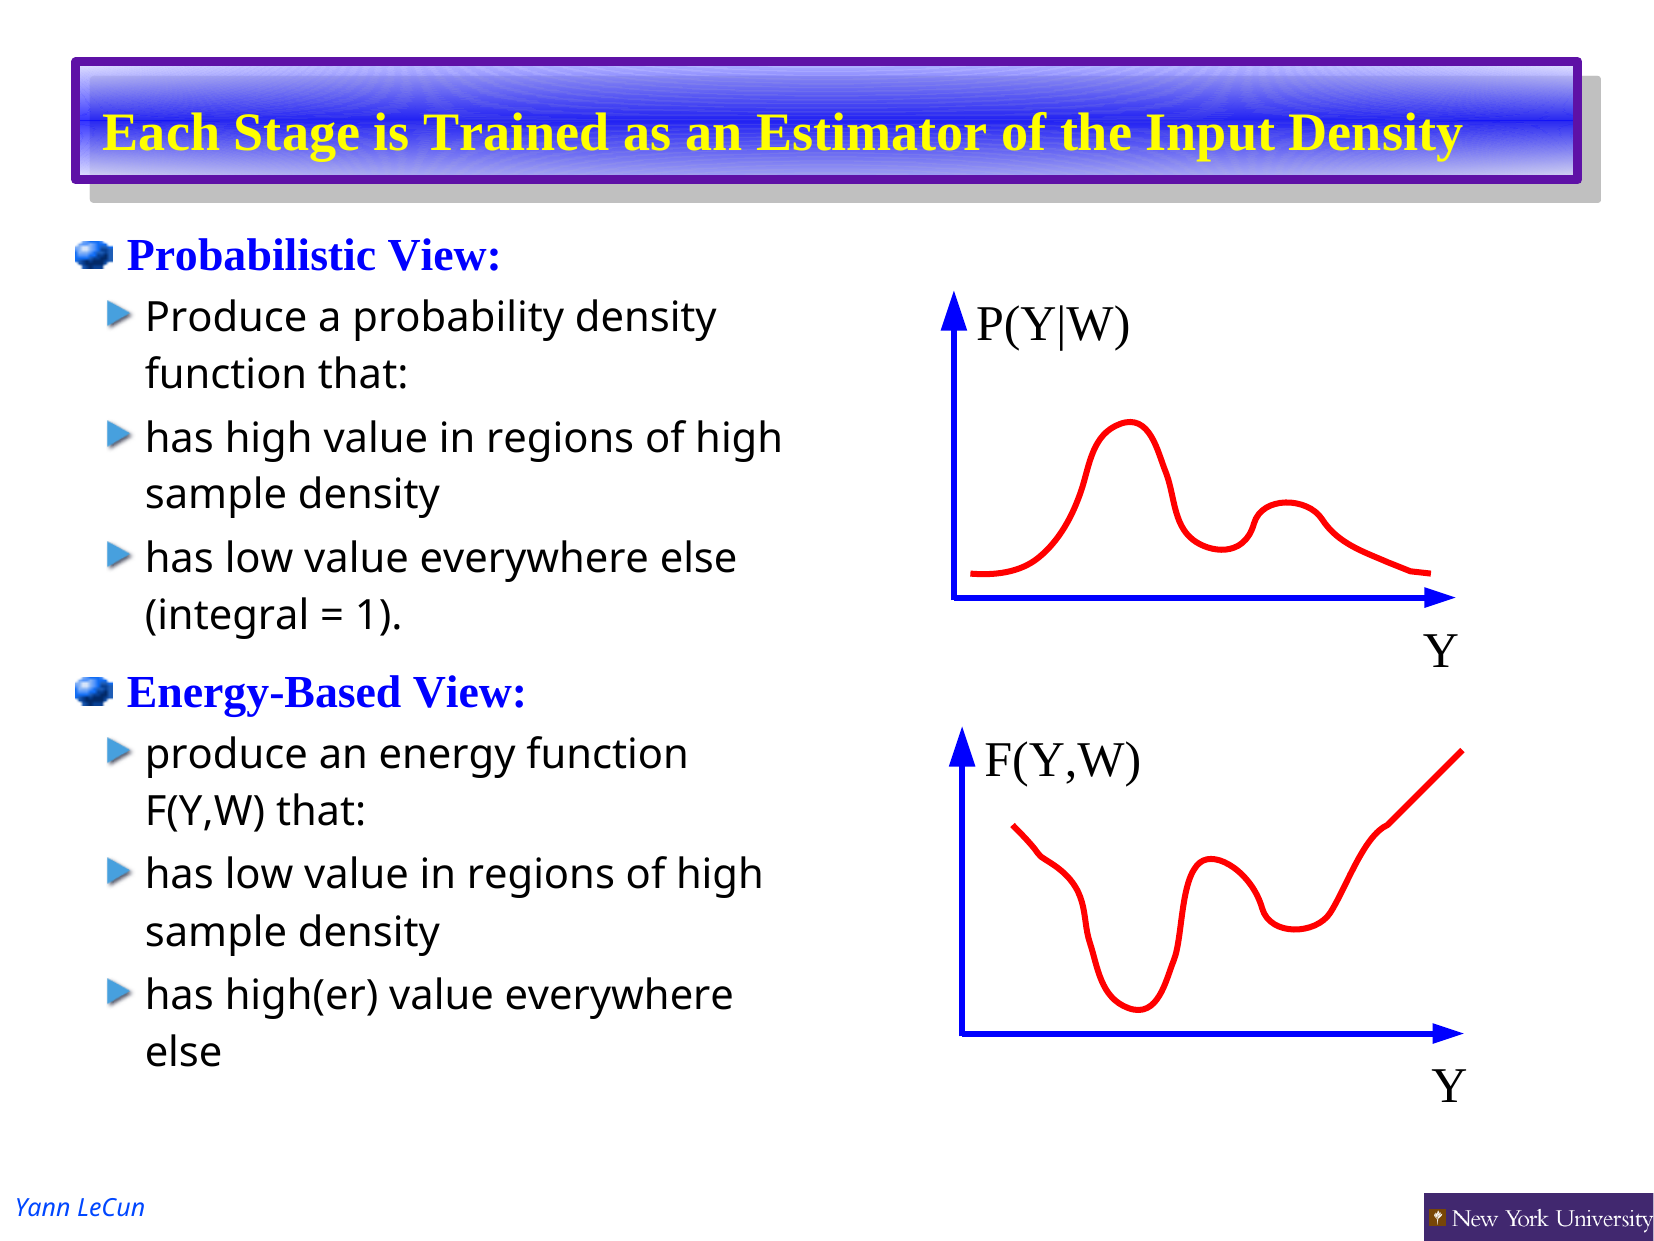

# Each Stage is Trained as an Estimator of the Input Density
Probabilistic View:
Produce a probability density function that:
has high value in regions of high sample density
has low value everywhere else (integral = 1).
Energy-Based View:
produce an energy function F(Y,W) that:
has low value in regions of high sample density
has high(er) value everywhere else
P(Y|W)
Y
F(Y,W)
Y